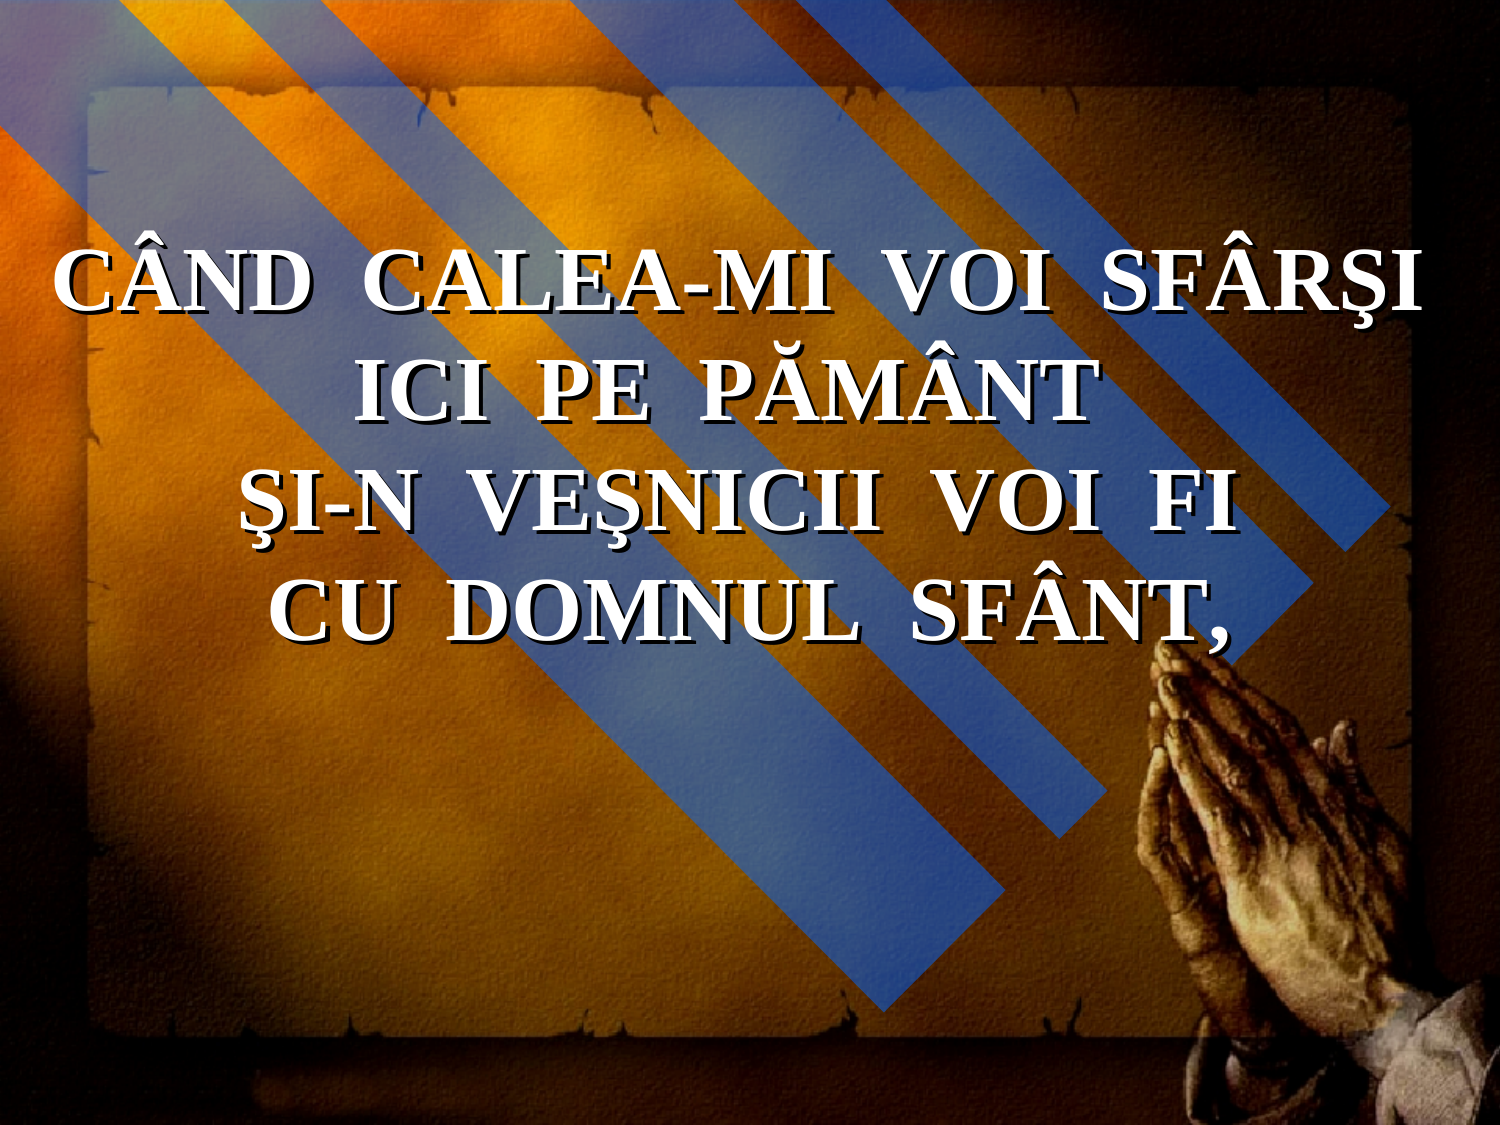

# CÂND CALEA-MI VOI SFÂRŞI ICI PE PĂMÂNT ŞI-N VEŞNICII VOI FI CU DOMNUL SFÂNT,